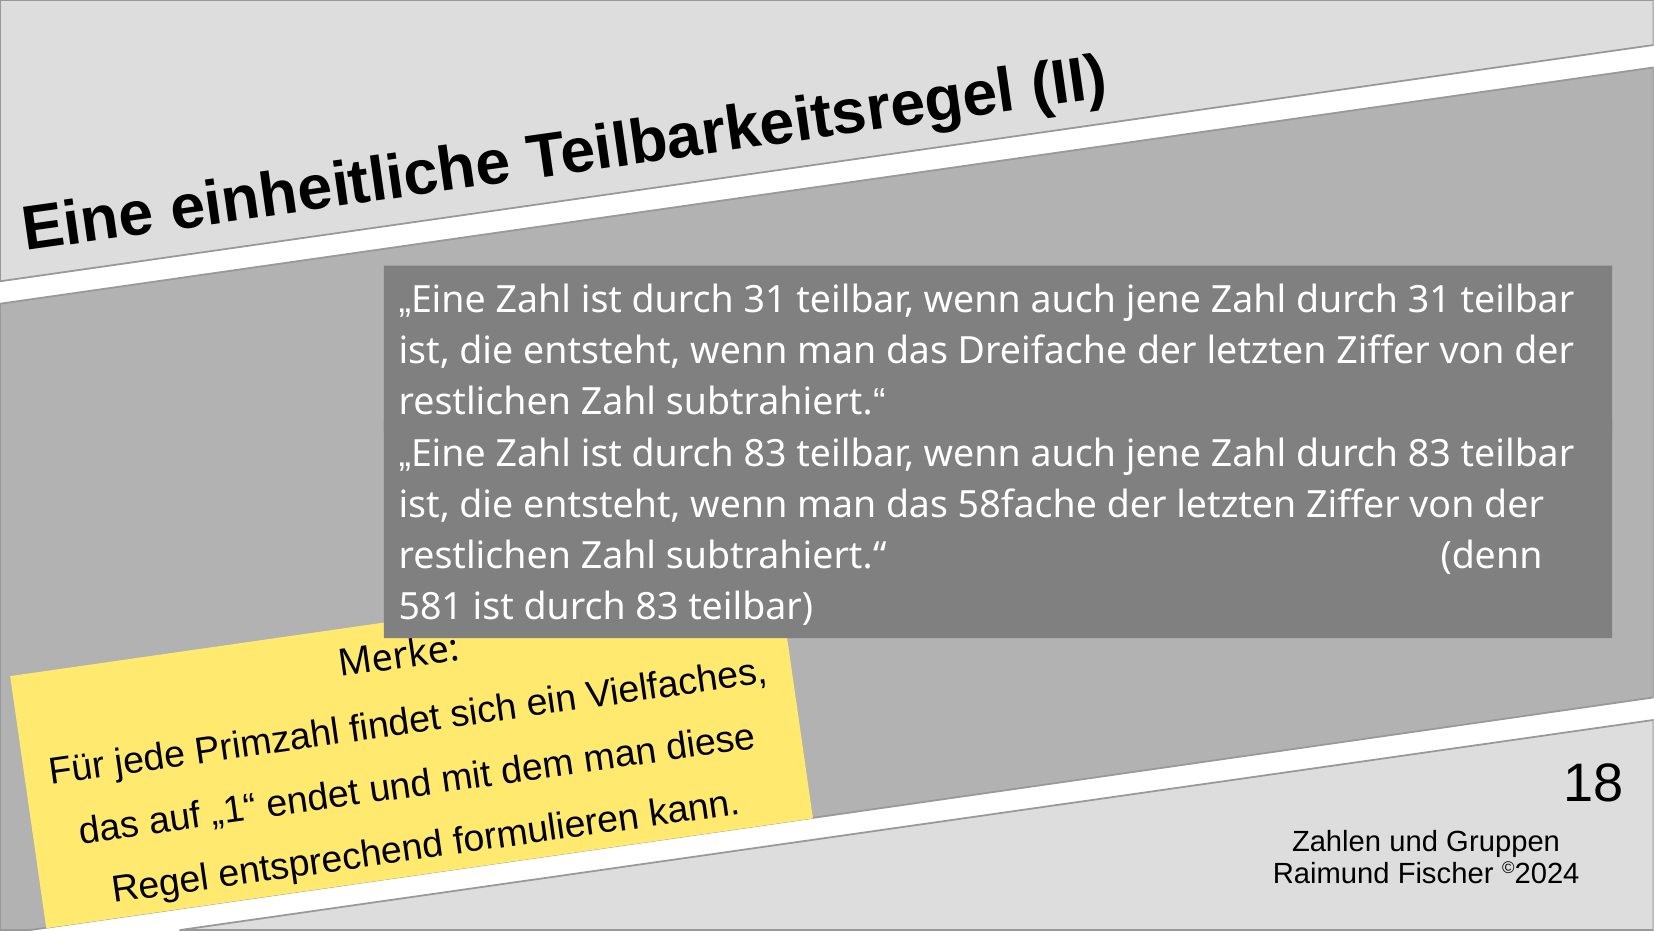

# Eine einheitliche Teilbarkeitsregel (II)
„Eine Zahl ist durch 31 teilbar, wenn auch jene Zahl durch 31 teilbar ist, die entsteht, wenn man das Dreifache der letzten Ziffer von der restlichen Zahl subtrahiert.“
„Eine Zahl ist durch 83 teilbar, wenn auch jene Zahl durch 83 teilbar ist, die entsteht, wenn man das 58fache der letzten Ziffer von der restlichen Zahl subtrahiert.“ (denn 581 ist durch 83 teilbar)
Merke:
Für jede Primzahl findet sich ein Vielfaches, das auf „1“ endet und mit dem man diese Regel entsprechend formulieren kann.
18